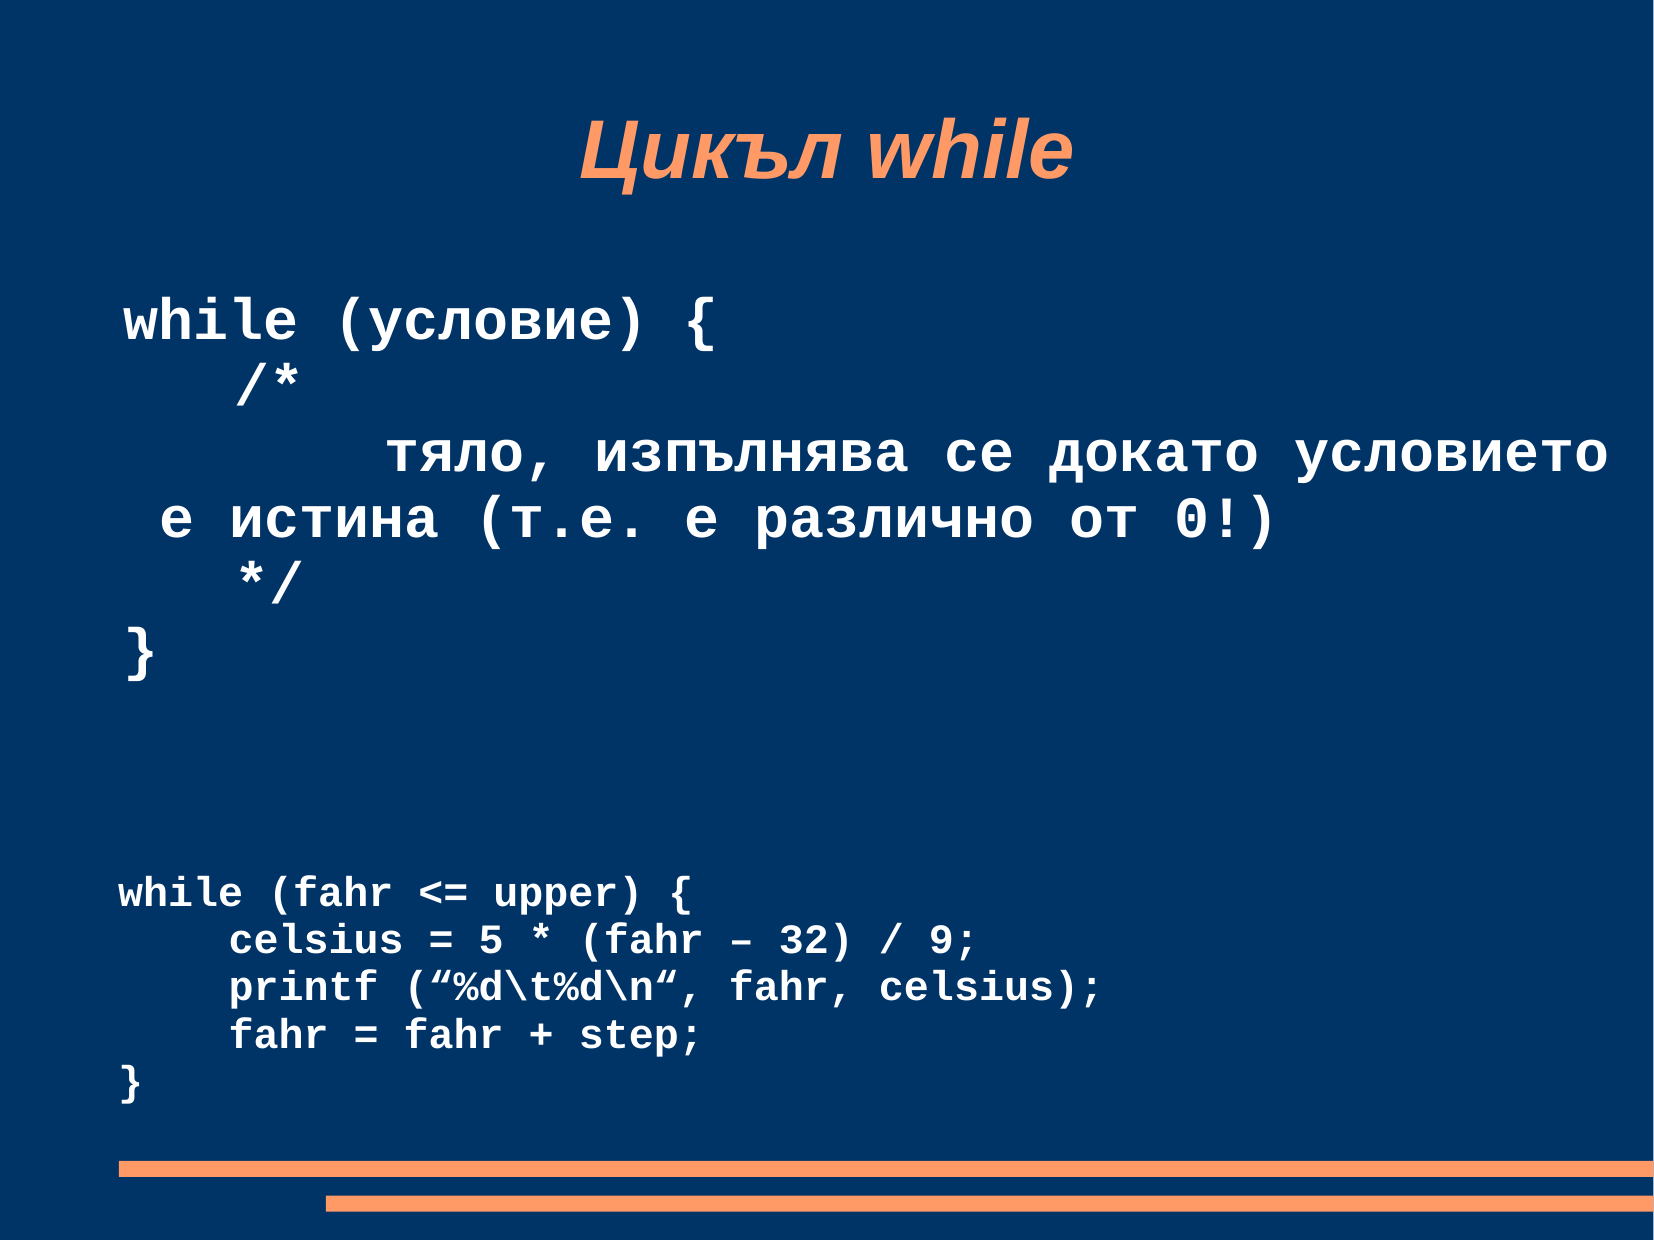

# Цикъл while
while (условие) {
	/*
			тяло, изпълнява се докато условието е истина (т.е. е различно от 0!)
	*/
}
while (fahr <= upper) {
	celsius = 5 * (fahr – 32) / 9;
	printf (“%d\t%d\n“, fahr, celsius);
	fahr = fahr + step;
}